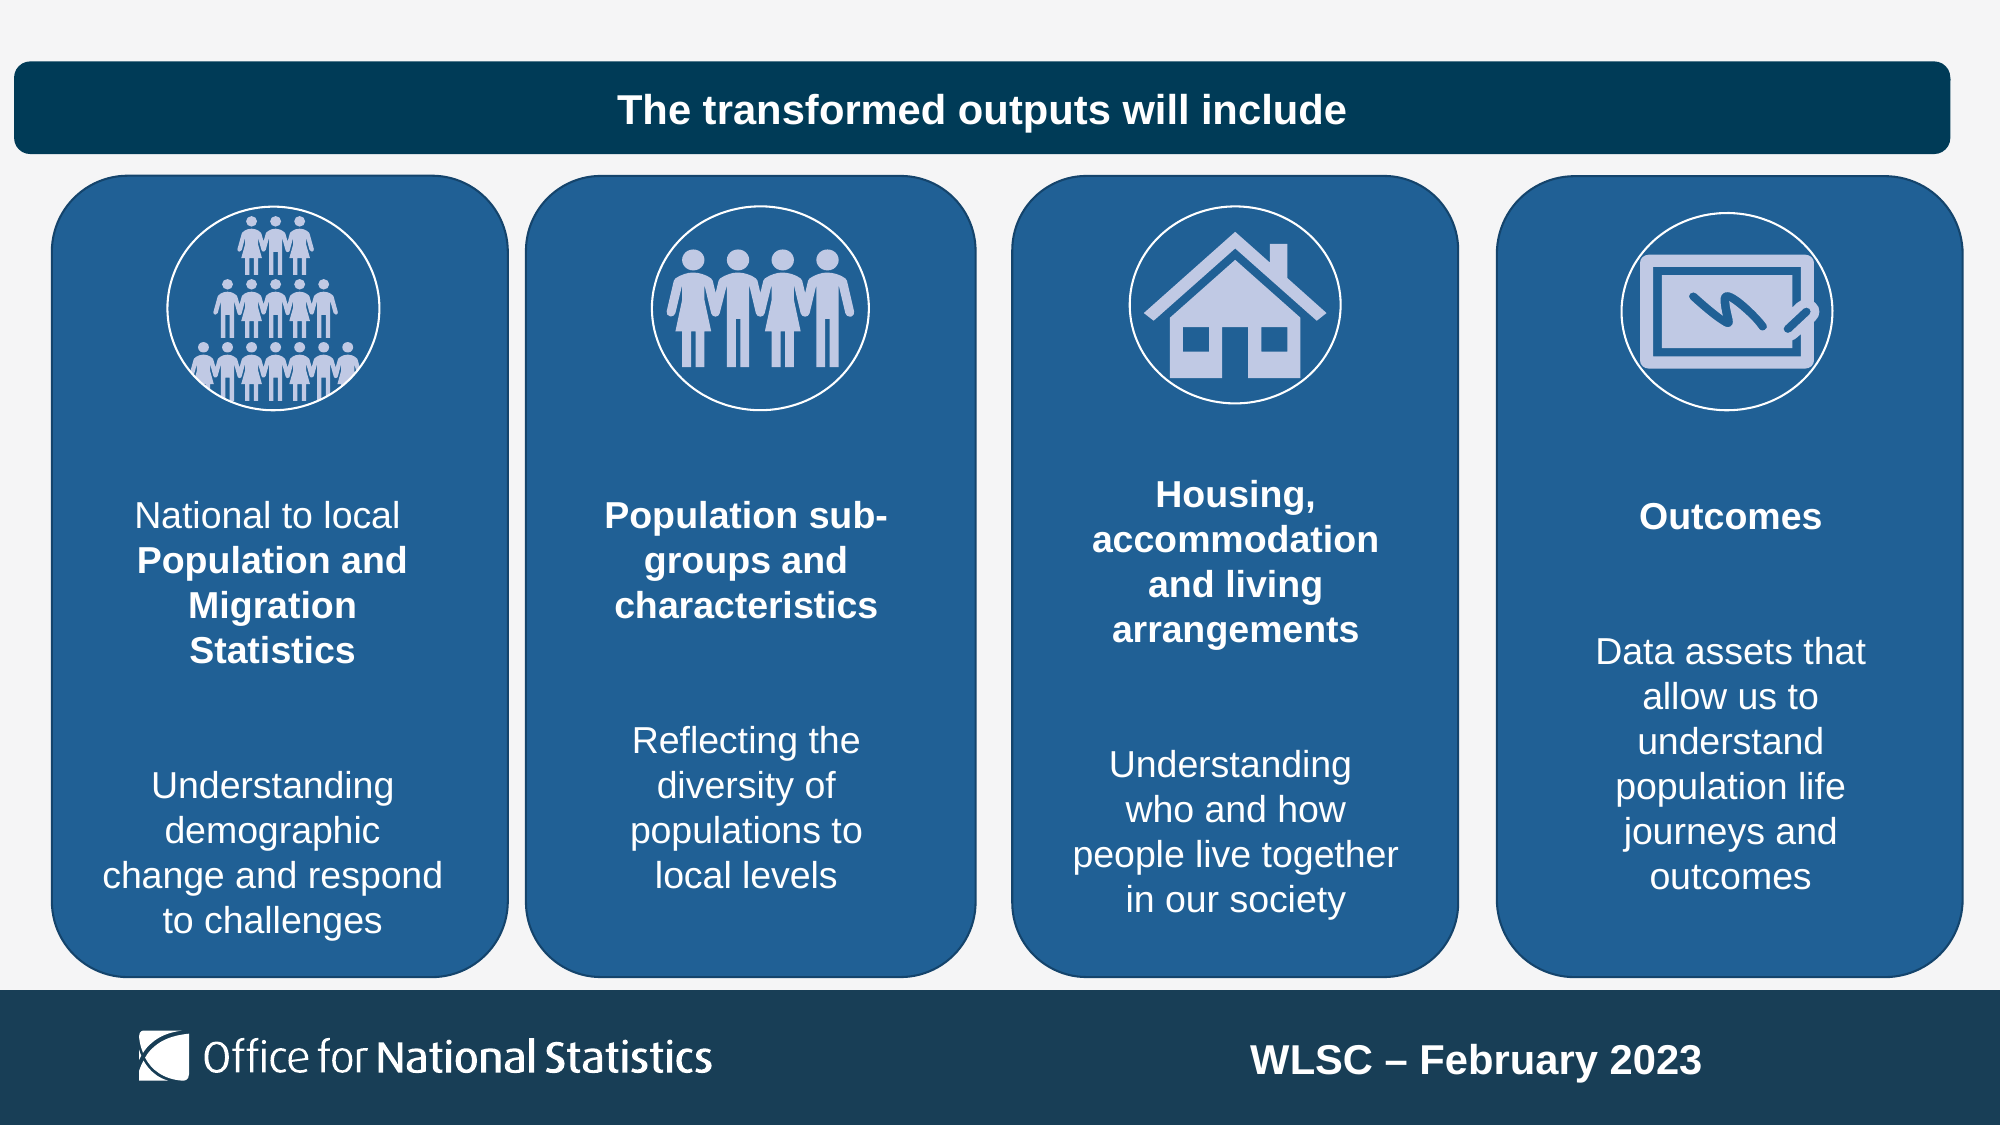

The transformed outputs will include
Housing, accommodation and living arrangements
Understanding
who and how people live together in our society
National to local
Population and Migration Statistics
Understanding demographic change and respond to challenges
Population sub-groups and characteristics
Reflecting the diversity of populations to local levels
Outcomes
Data assets that allow us to understand population life journeys and outcomes
WLSC – February 2023